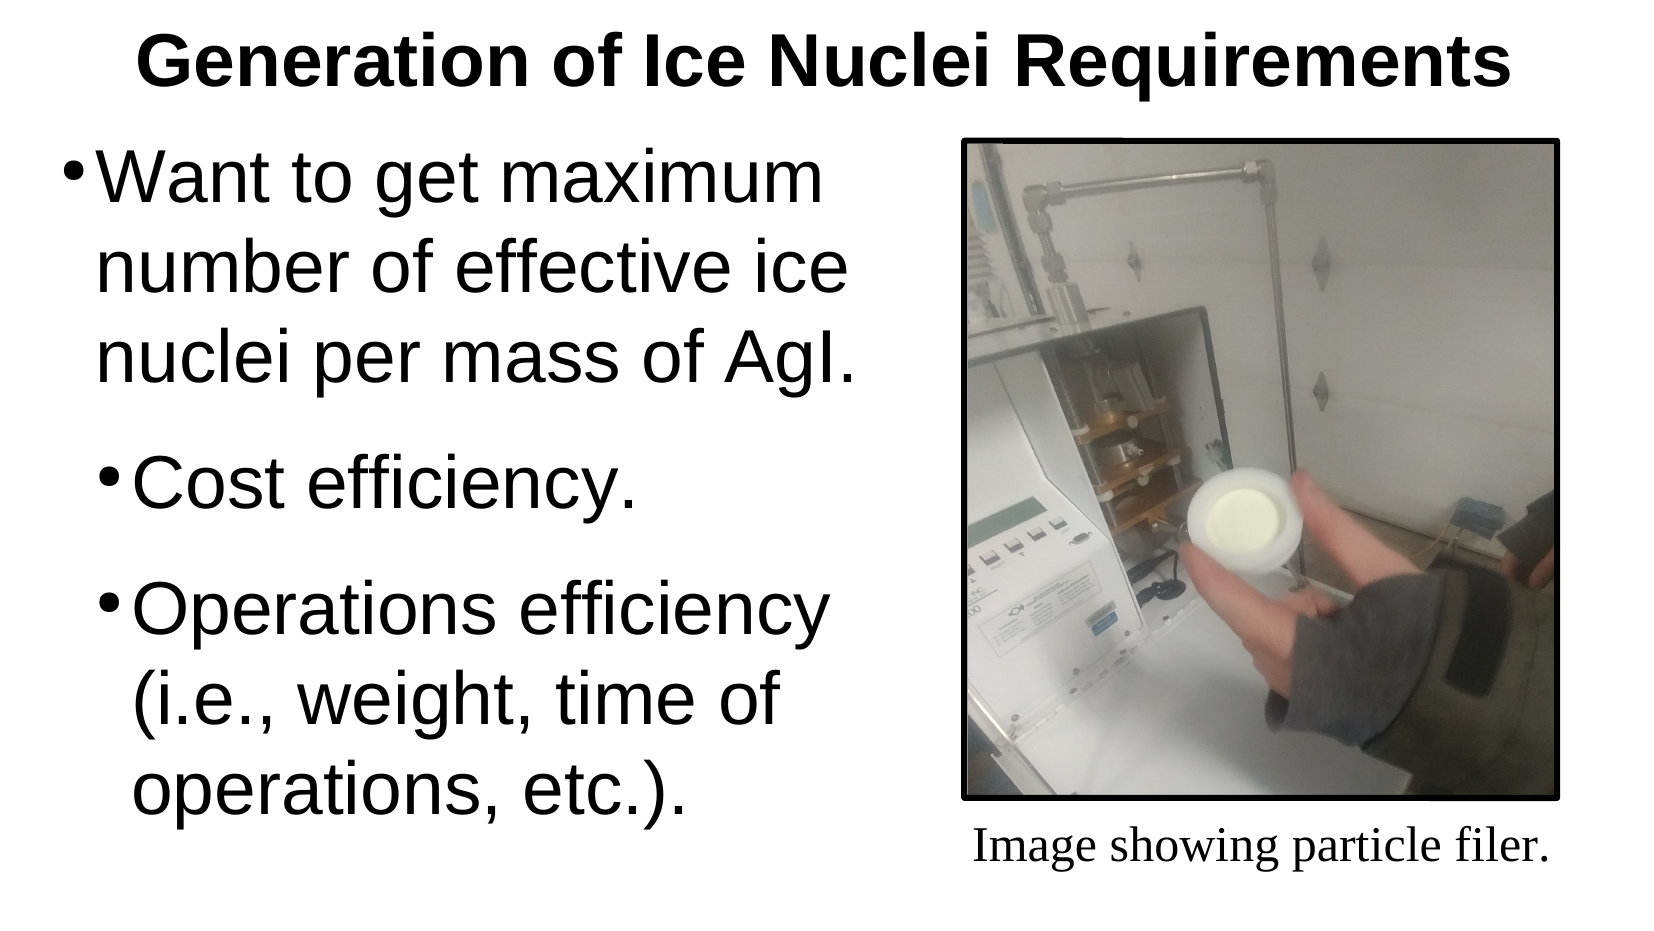

# Generation of Ice Nuclei Requirements
Want to get maximum number of effective ice nuclei per mass of AgI.
Cost efficiency.
Operations efficiency (i.e., weight, time of operations, etc.).
Image showing particle filer.